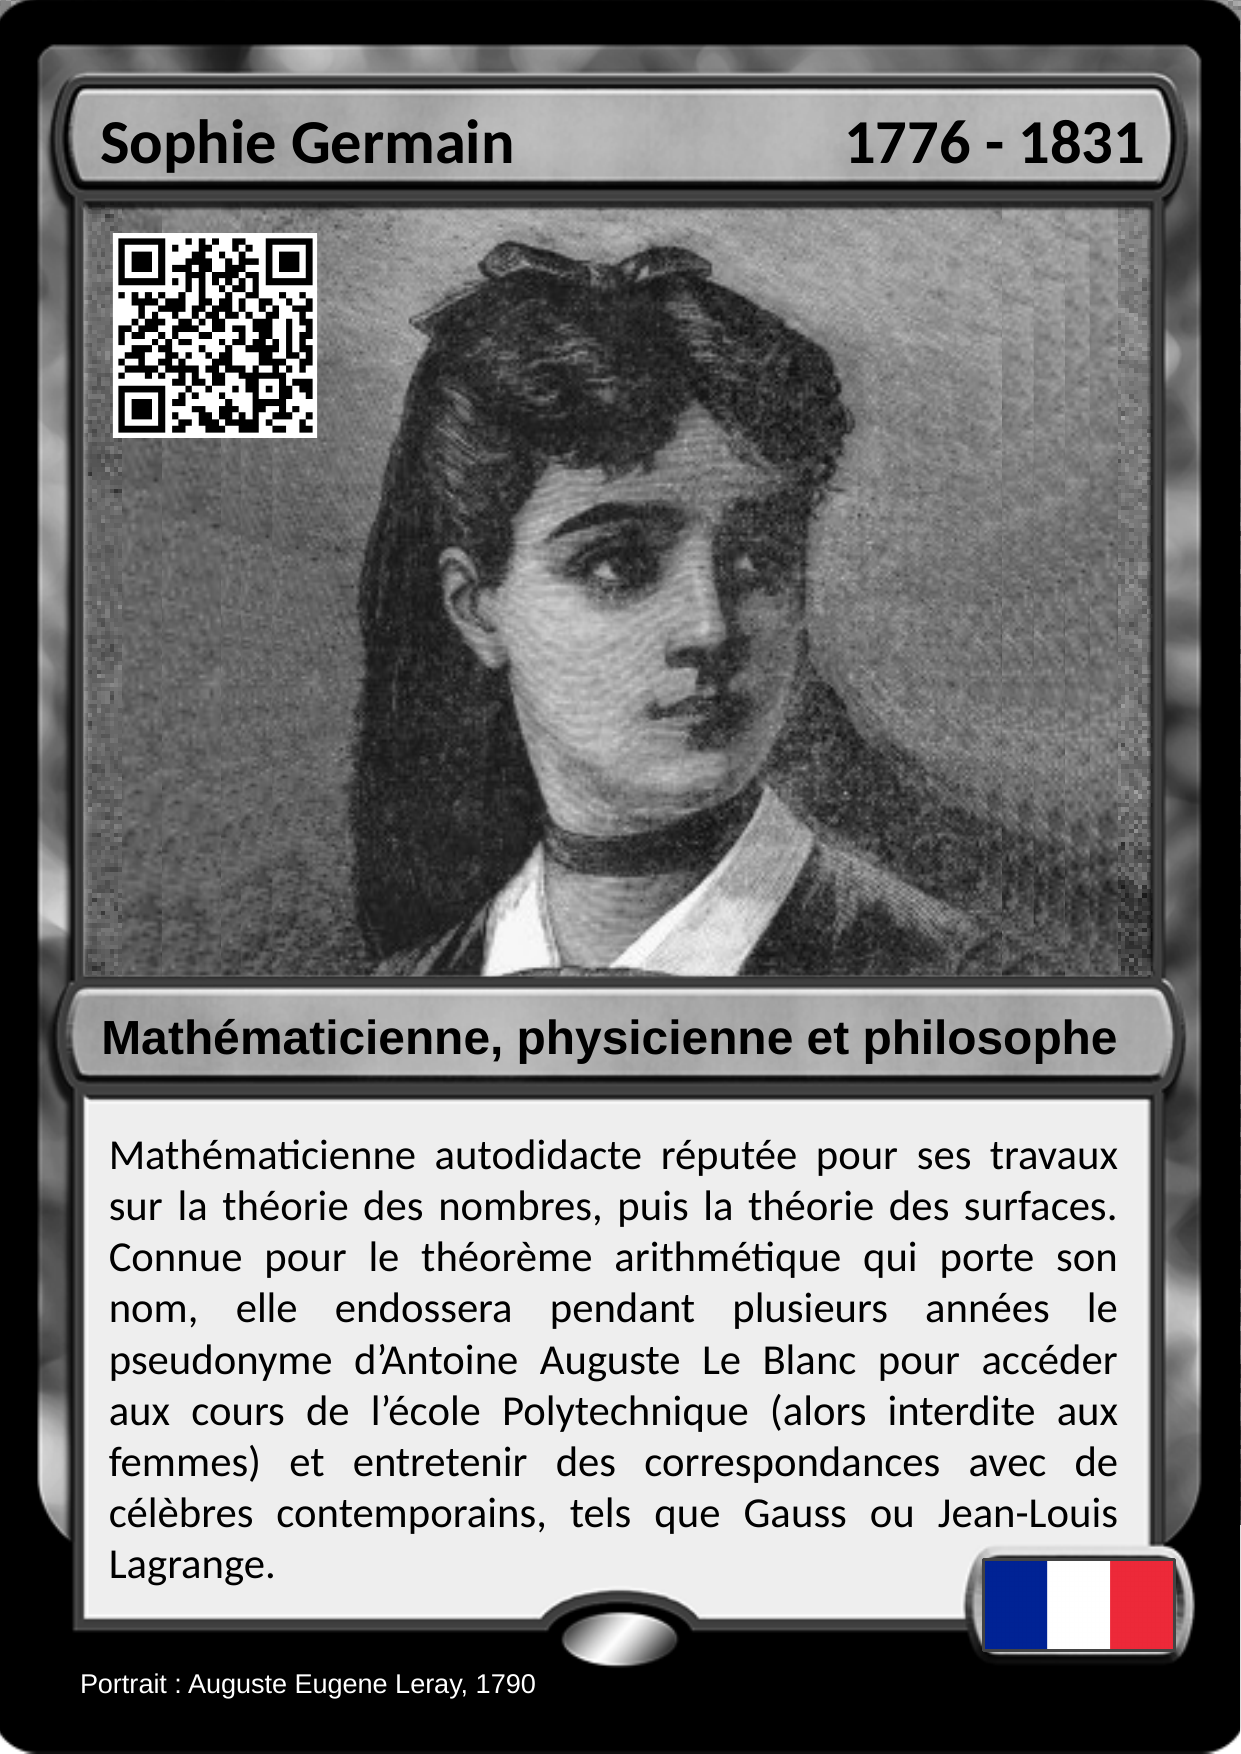

Sophie Germain
1776 - 1831
Noble anglaise et infirmière, elle
s’intéresse très tôt aux
mathématiques et plus encore aux
statistiques. Convaincue que les
hôpitaux publics de l’époque sont
mal entretenus, elle rédige un
rapport détaillé sur le sujet,
considéré comme une des
premières études statistiques
complètes.
Elle reprend le concept des
diagrammes circulaires développé
quelques années plus tôt et cré ses propres coxcomb (crête de
coqs) améliorant la lecture et la compréhension des stats par des
personnes sans connaissances techniques du sujet.
Mathématicienne, physicienne et philosophe
Mathématicienne autodidacte réputée pour ses travaux sur la théorie des nombres, puis la théorie des surfaces. Connue pour le théorème arithmétique qui porte son nom, elle endossera pendant plusieurs années le pseudonyme d’Antoine Auguste Le Blanc pour accéder aux cours de l’école Polytechnique (alors interdite aux femmes) et entretenir des correspondances avec de célèbres contemporains, tels que Gauss ou Jean-Louis Lagrange.
Portrait : Auguste Eugene Leray, 1790